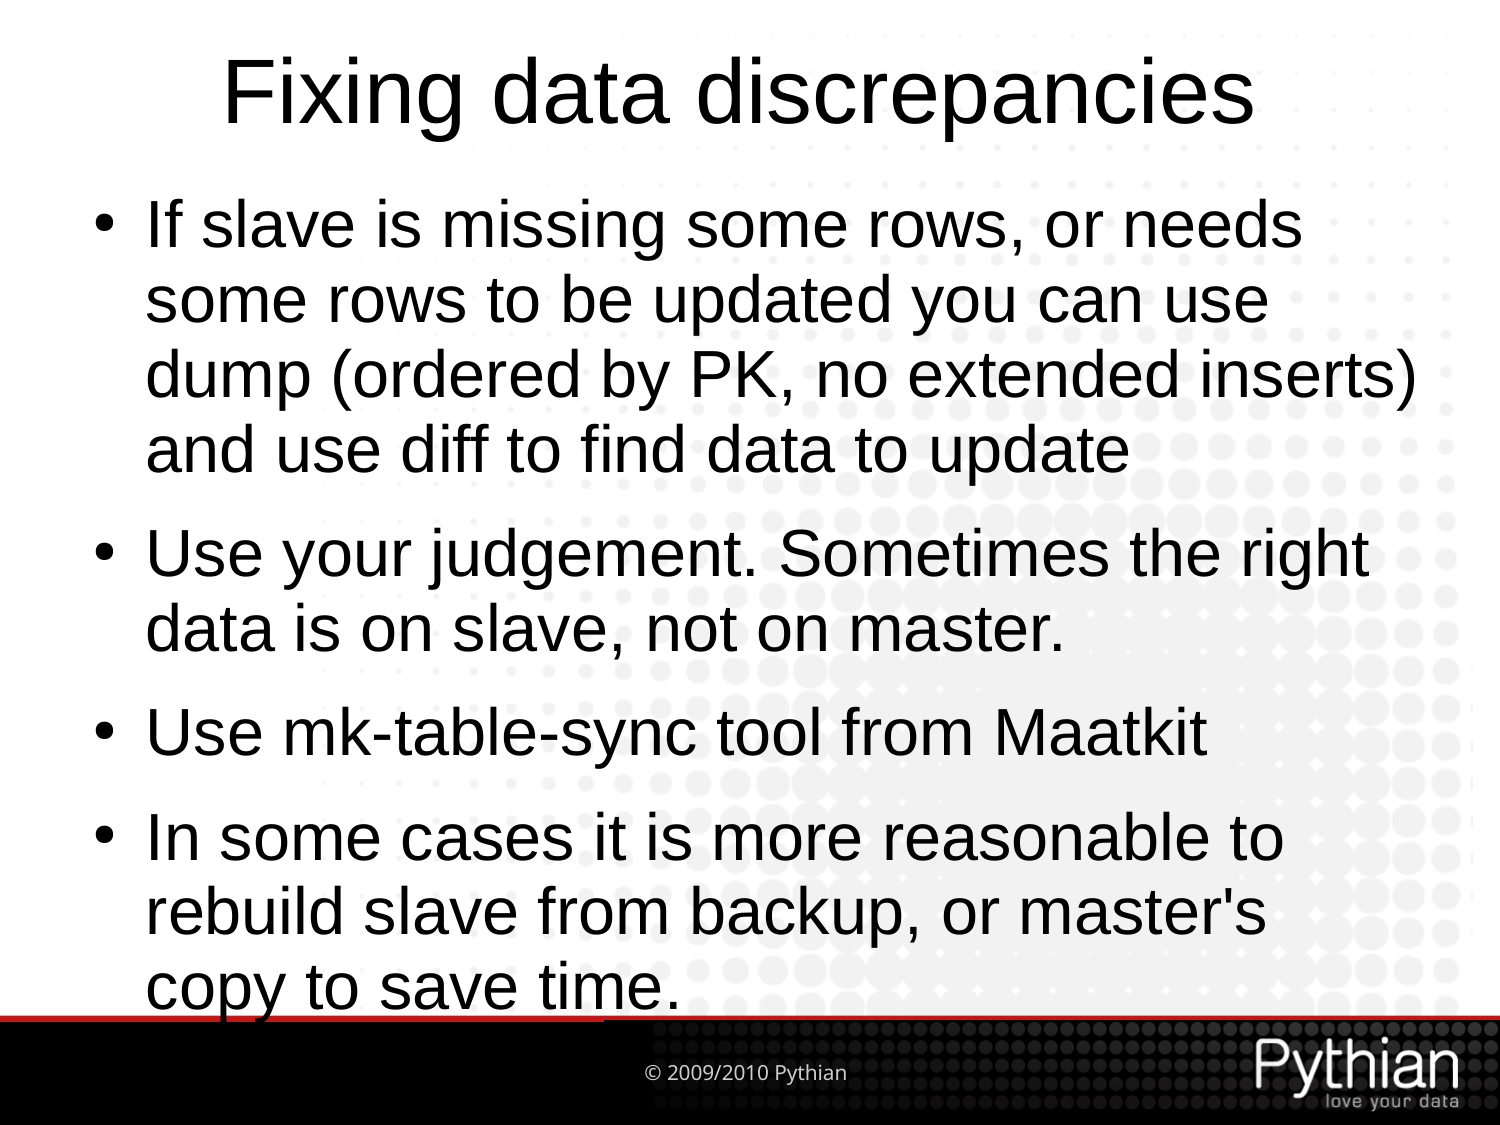

# Fixing data discrepancies
If slave is missing some rows, or needs some rows to be updated you can use dump (ordered by PK, no extended inserts) and use diff to find data to update
Use your judgement. Sometimes the right data is on slave, not on master.
Use mk-table-sync tool from Maatkit
In some cases it is more reasonable to rebuild slave from backup, or master's copy to save time.